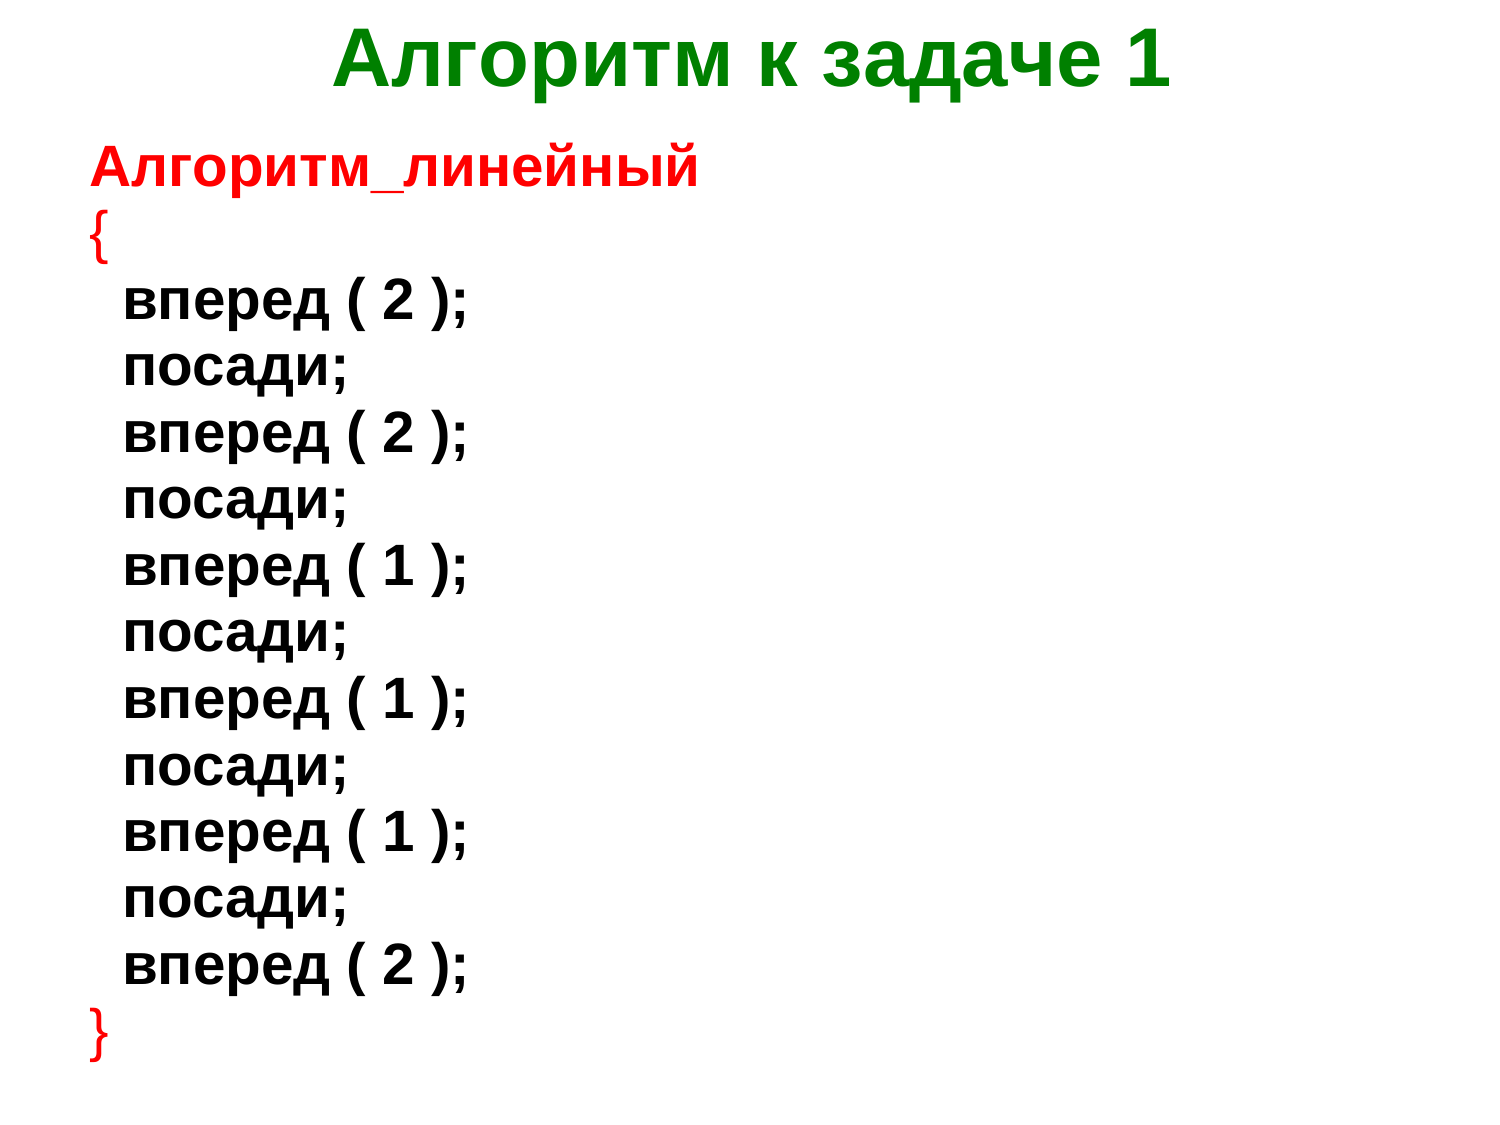

# Алгоритм к задаче 1
Алгоритм_линейный
{
 вперед ( 2 );
 посади;
 вперед ( 2 );
 посади;
 вперед ( 1 );
 посади;
 вперед ( 1 );
 посади;
 вперед ( 1 );
 посади;
 вперед ( 2 );
}